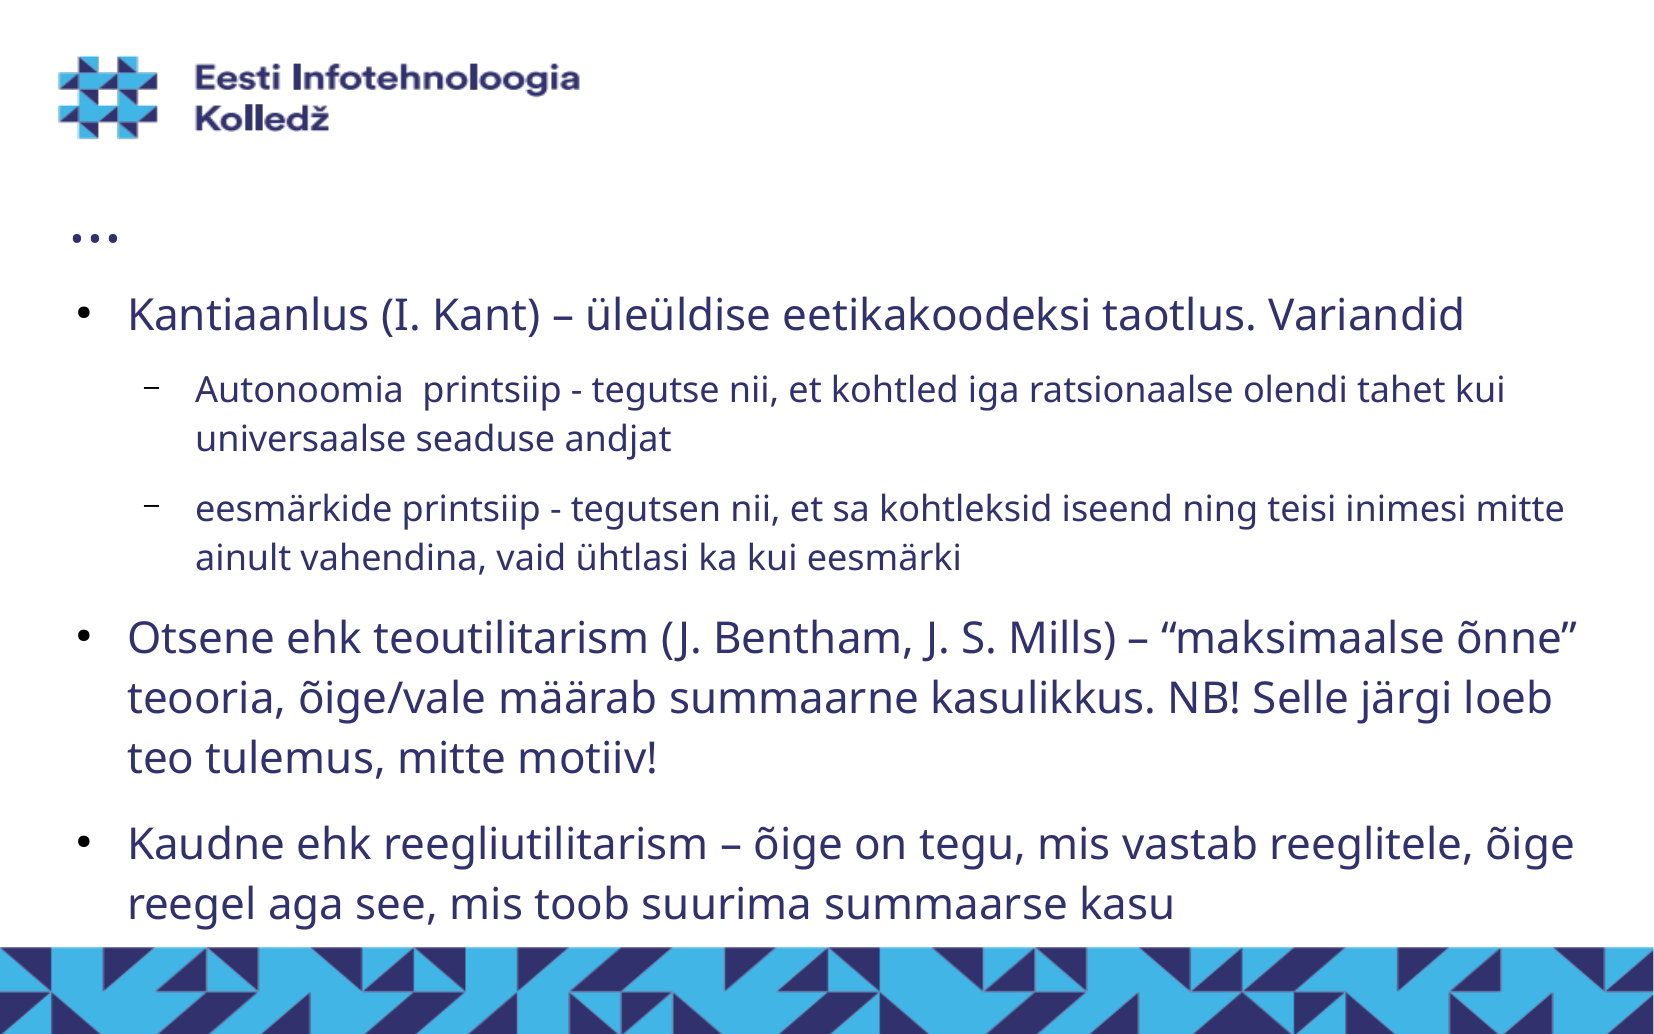

# ...
Kantiaanlus (I. Kant) – üleüldise eetikakoodeksi taotlus. Variandid
Autonoomia printsiip - tegutse nii, et kohtled iga ratsionaalse olendi tahet kui universaalse seaduse andjat
eesmärkide printsiip - tegutsen nii, et sa kohtleksid iseend ning teisi inimesi mitte ainult vahendina, vaid ühtlasi ka kui eesmärki
Otsene ehk teoutilitarism (J. Bentham, J. S. Mills) – “maksimaalse õnne” teooria, õige/vale määrab summaarne kasulikkus. NB! Selle järgi loeb teo tulemus, mitte motiiv!
Kaudne ehk reegliutilitarism – õige on tegu, mis vastab reeglitele, õige reegel aga see, mis toob suurima summaarse kasu